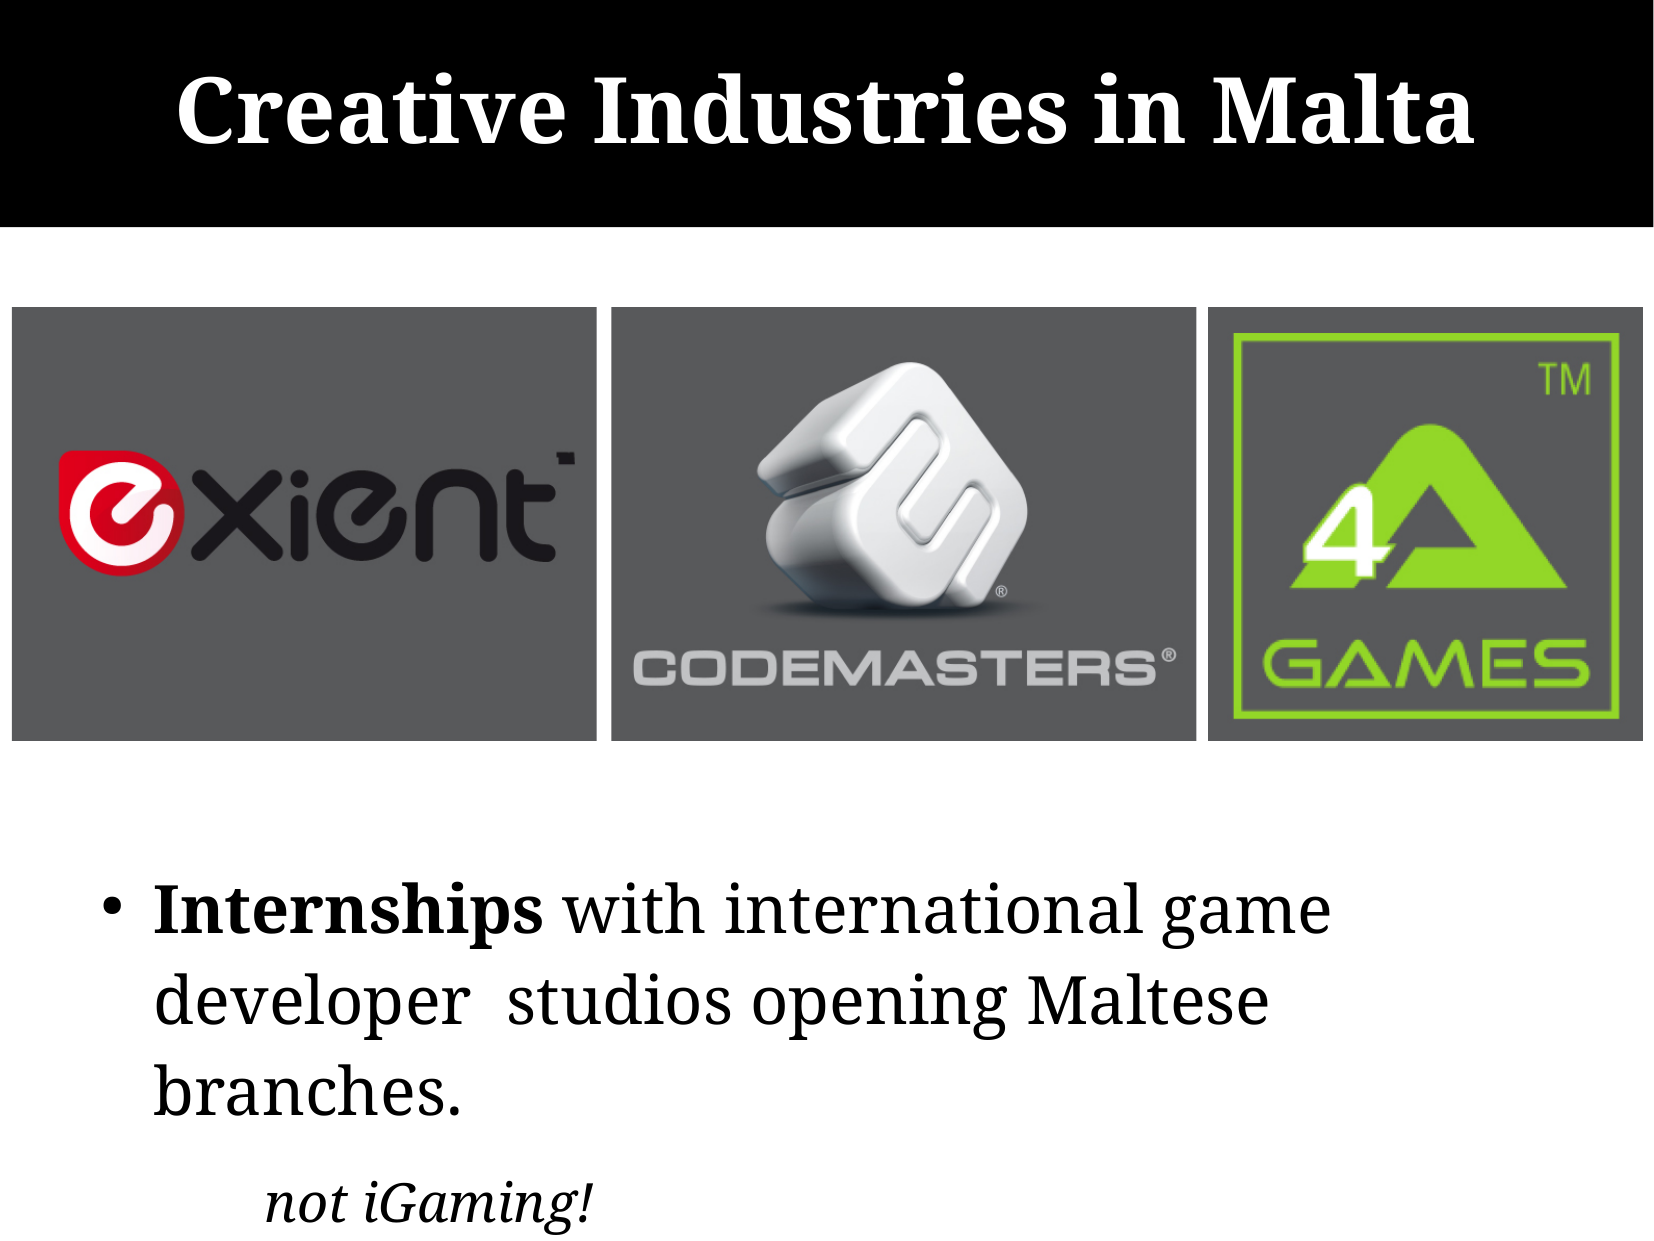

# Creative Industries in Malta
Internships with international game developer studios opening Maltese branches.
 not iGaming!